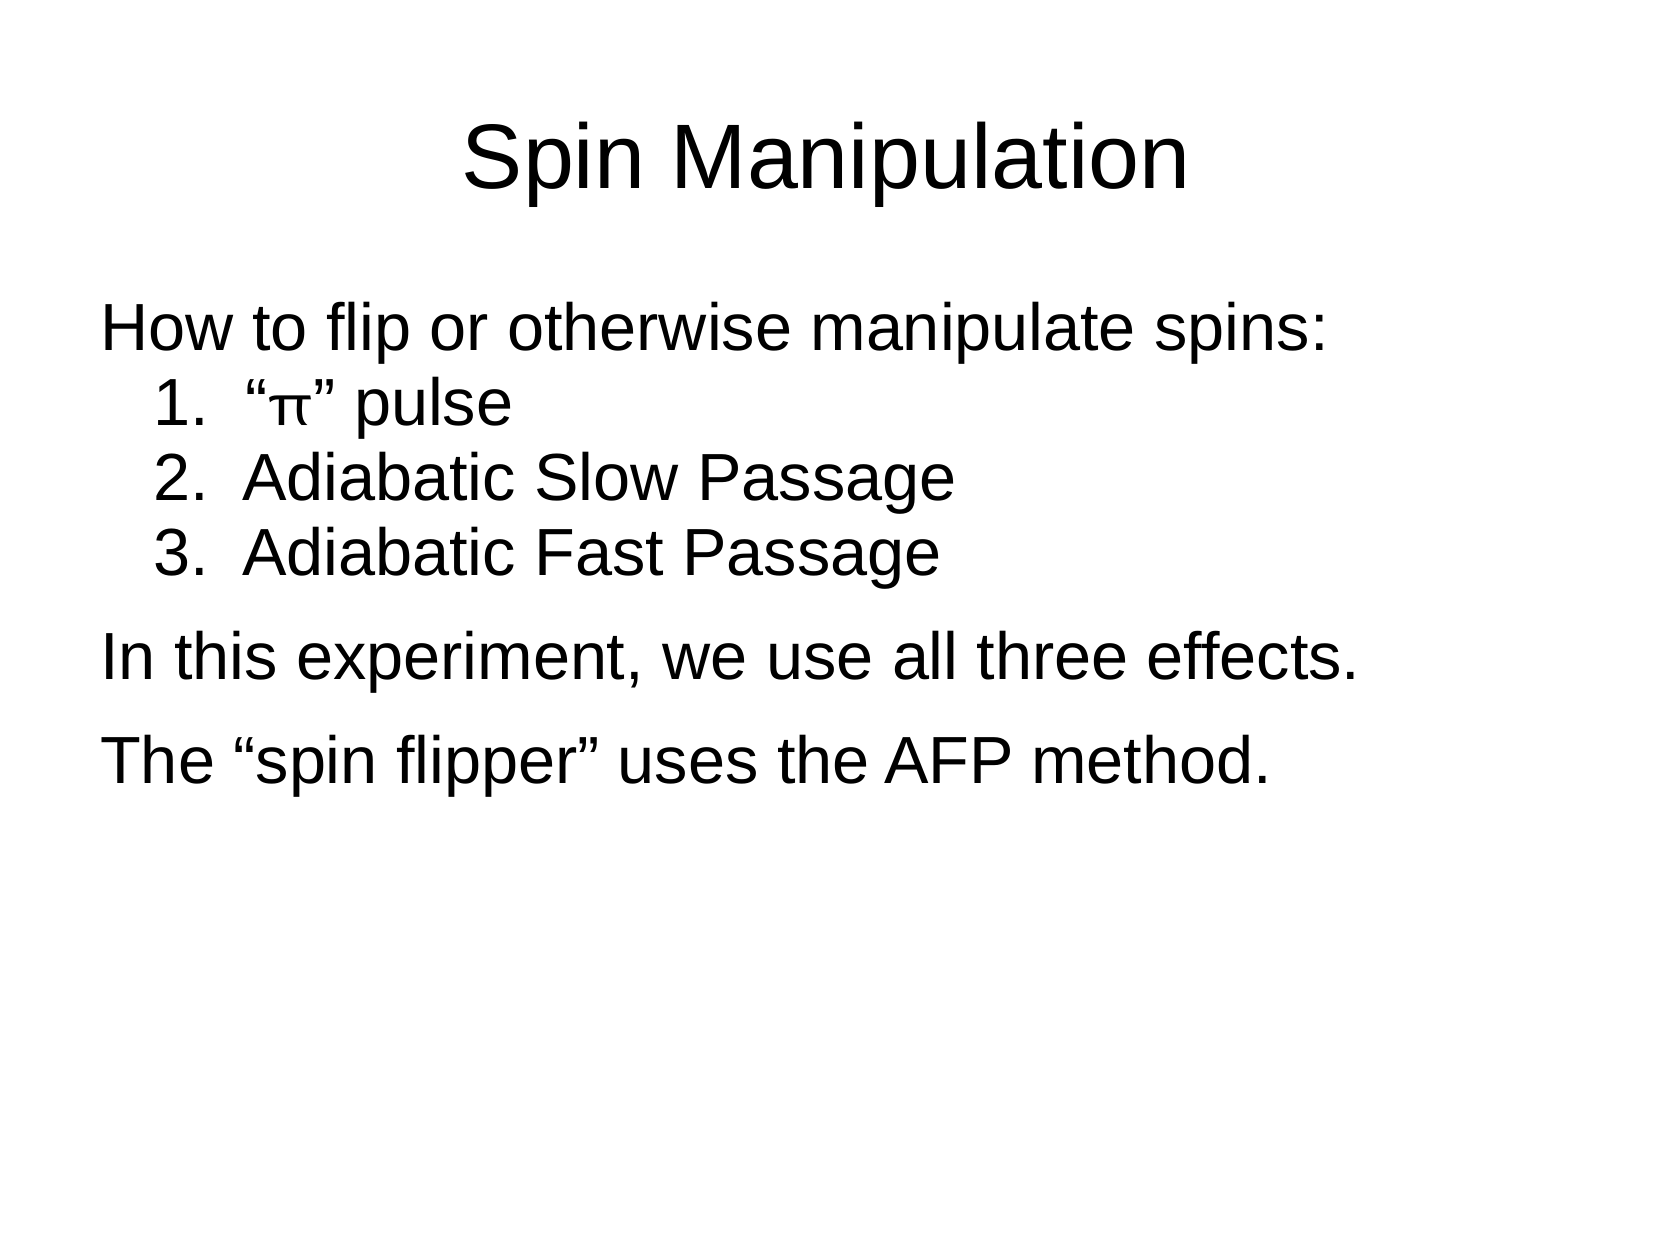

# Spin Manipulation
How to flip or otherwise manipulate spins:
1. “” pulse
2. Adiabatic Slow Passage
3. Adiabatic Fast Passage
In this experiment, we use all three effects.
The “spin flipper” uses the AFP method.